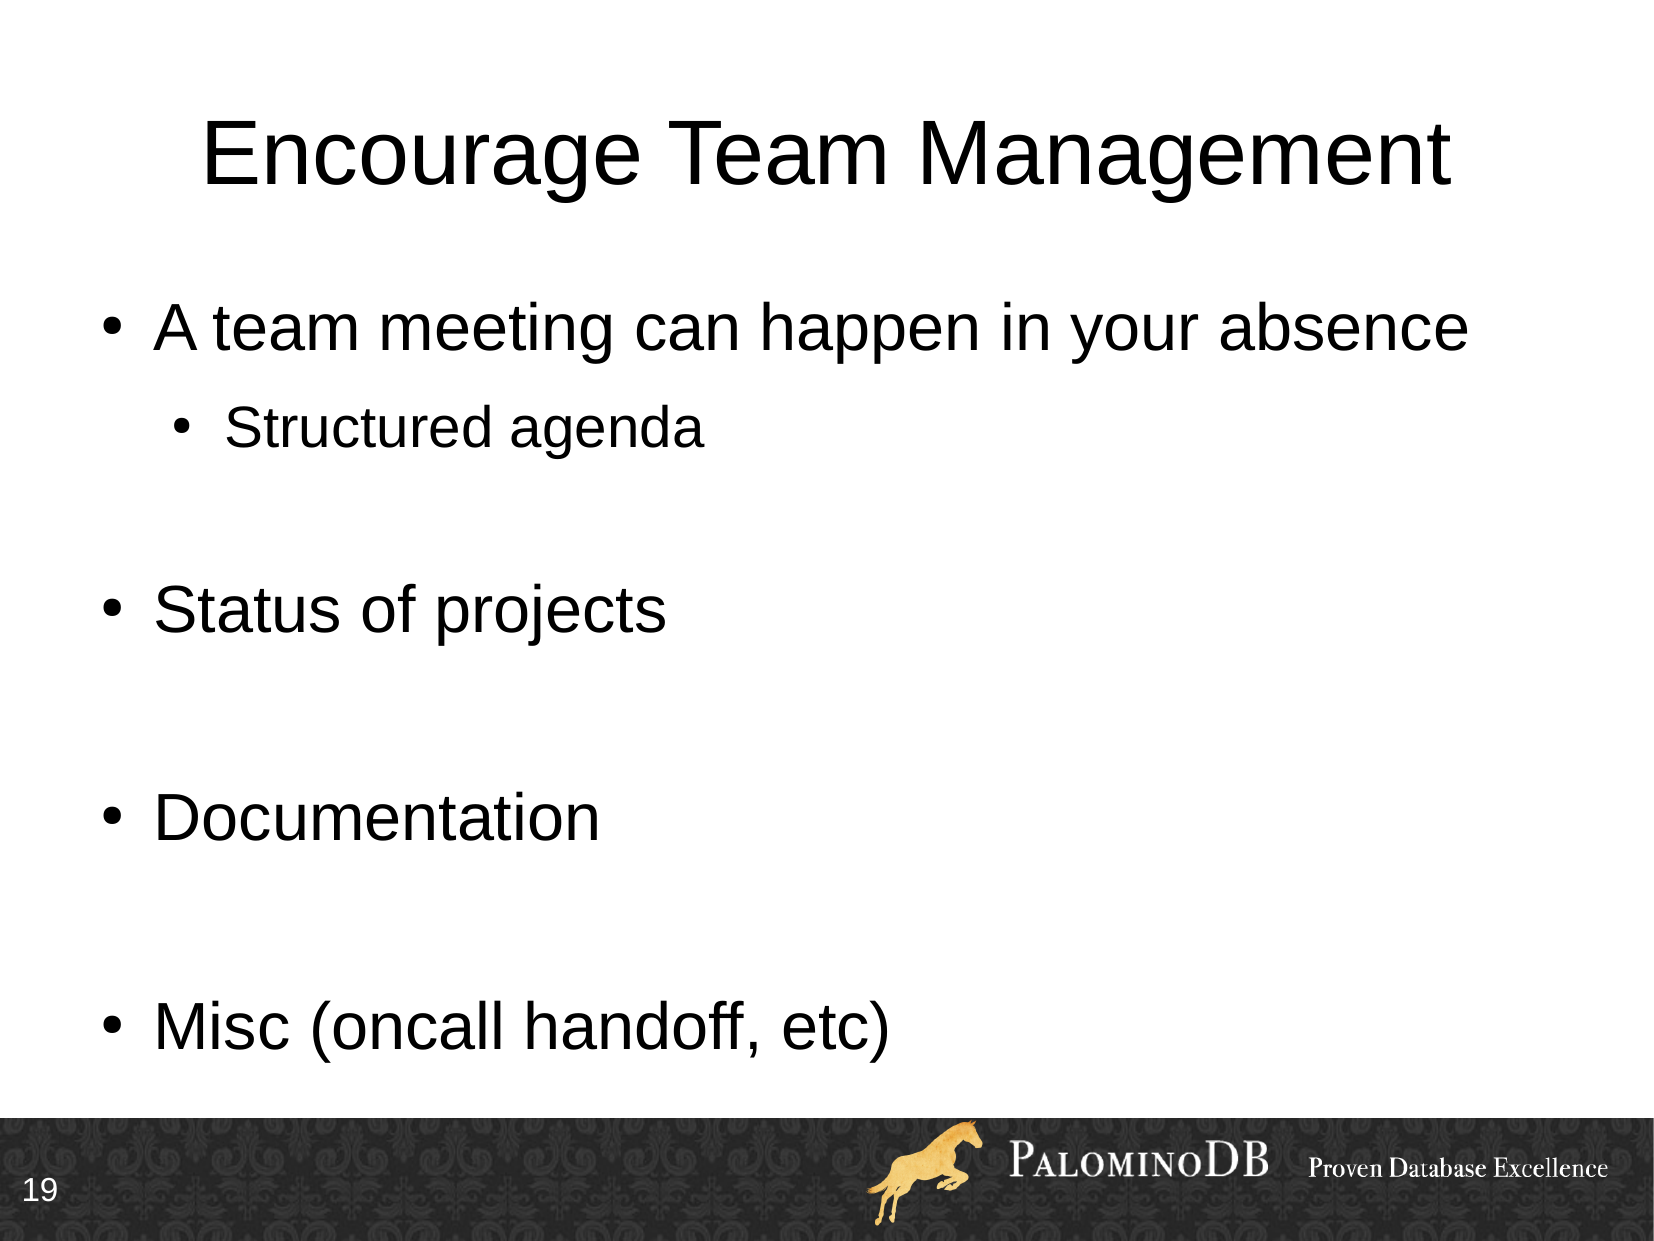

# Encourage Team Management
A team meeting can happen in your absence
Structured agenda
Status of projects
Documentation
Misc (oncall handoff, etc)